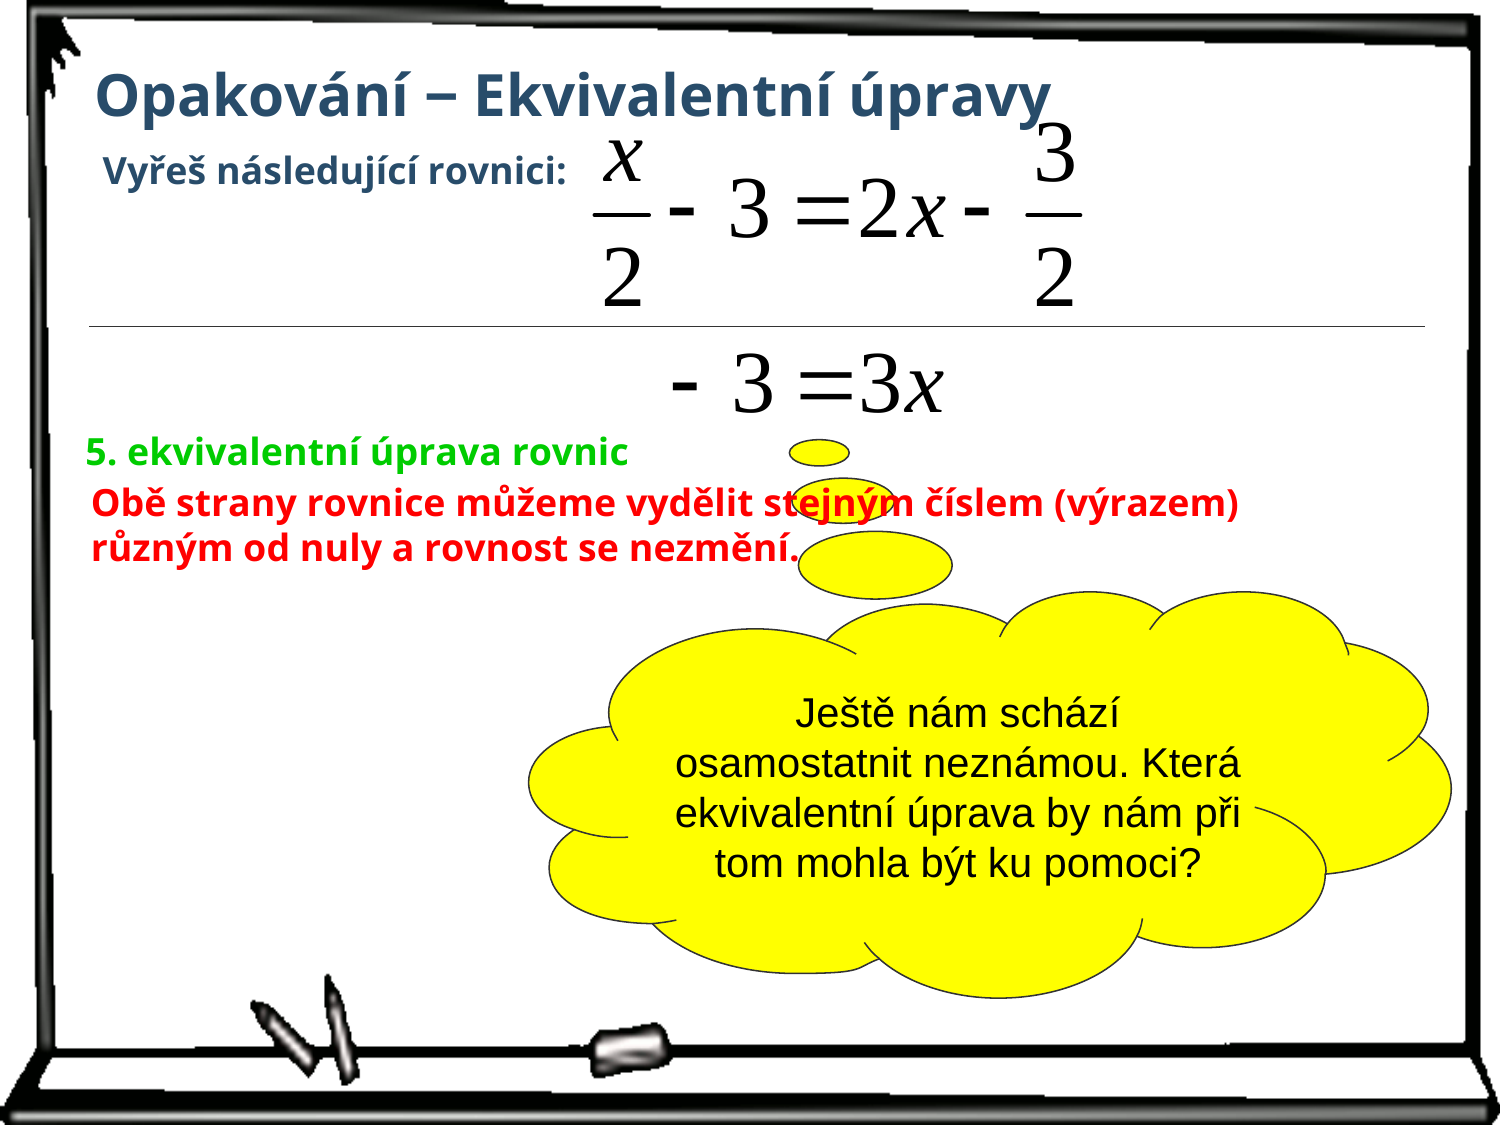

Opakování − Ekvivalentní úpravy
Vyřeš následující rovnici:
5. ekvivalentní úprava rovnic
Obě strany rovnice můžeme vydělit stejným číslem (výrazem) různým od nuly a rovnost se nezmění.
Ještě nám schází osamostatnit neznámou. Která ekvivalentní úprava by nám při tom mohla být ku pomoci?